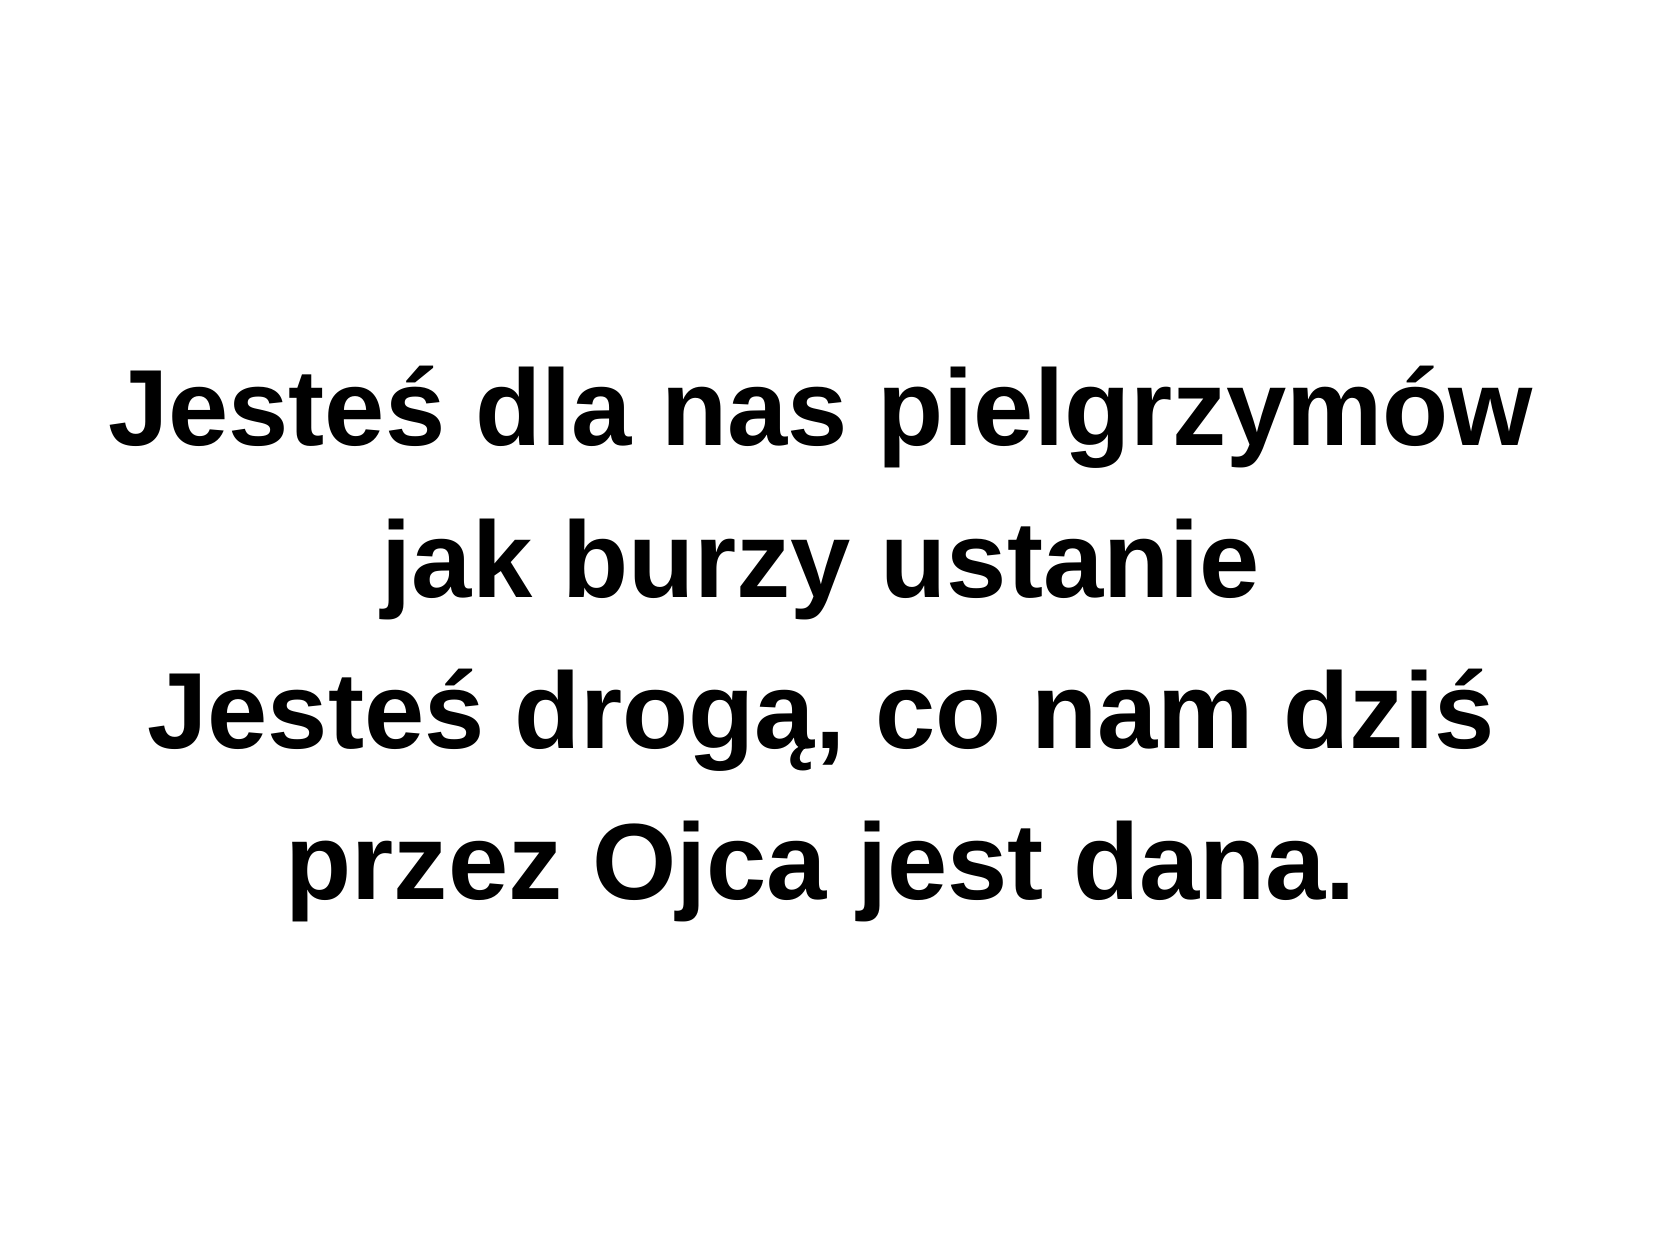

# Jesteś dla nas pielgrzymów
jak burzy ustanie
Jesteś drogą, co nam dziś
przez Ojca jest dana.